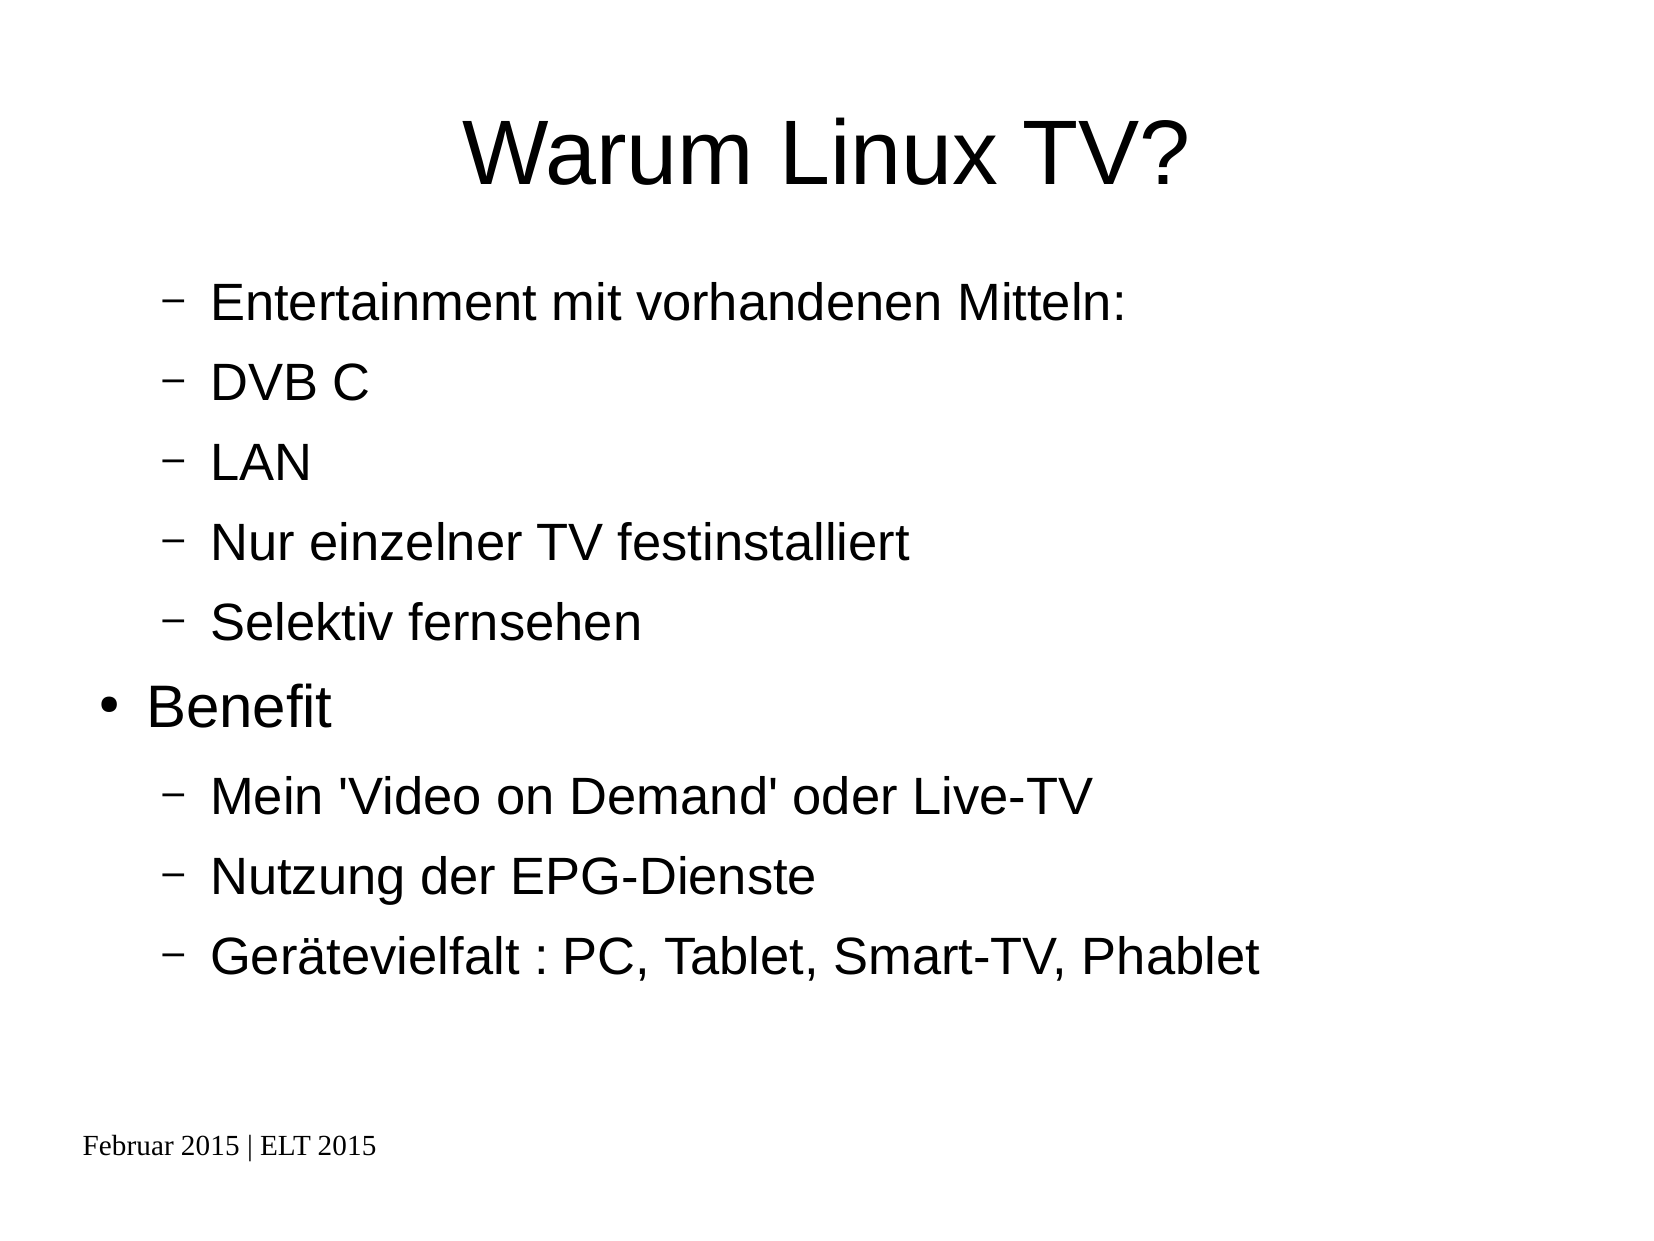

# Warum Linux TV?
Entertainment mit vorhandenen Mitteln:
DVB C
LAN
Nur einzelner TV festinstalliert
Selektiv fernsehen
Benefit
Mein 'Video on Demand' oder Live-TV
Nutzung der EPG-Dienste
Gerätevielfalt : PC, Tablet, Smart-TV, Phablet